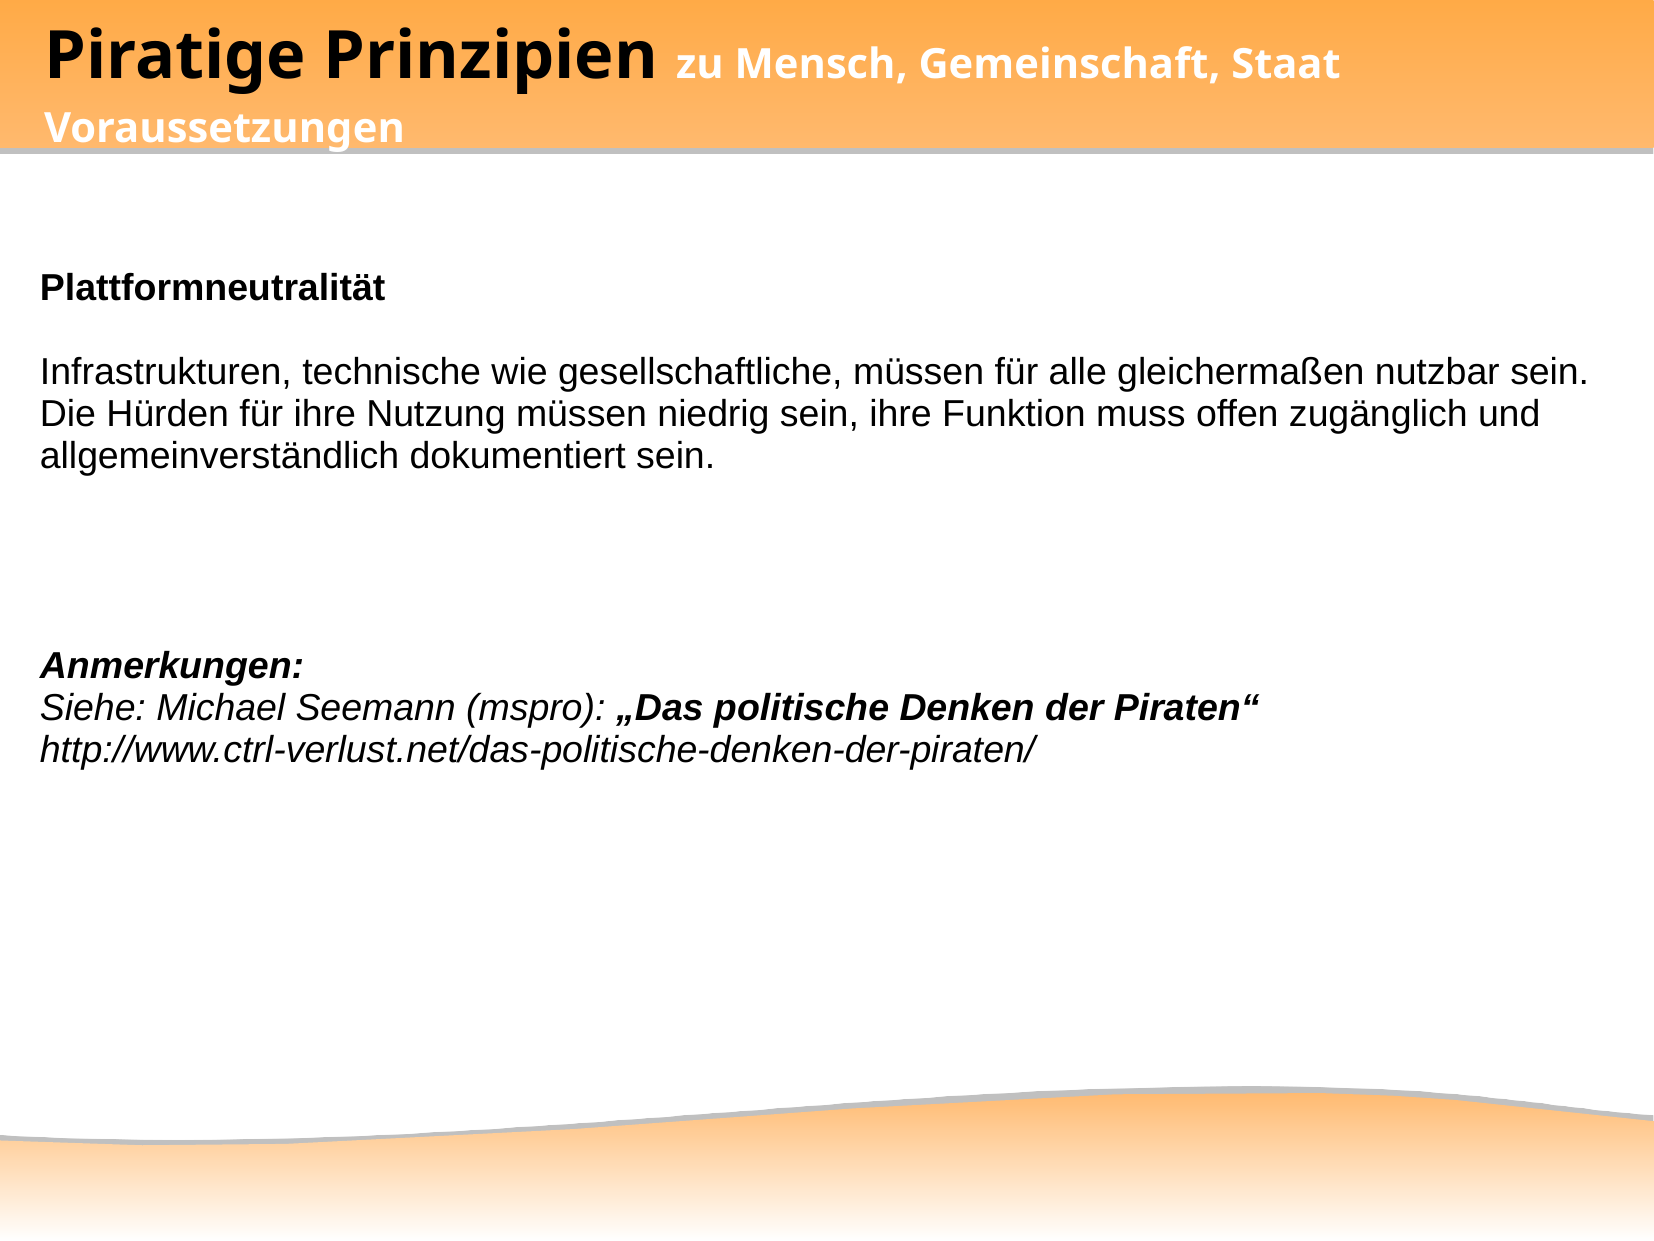

Piratige Prinzipien zu Mensch, Gemeinschaft, Staat
Voraussetzungen
Plattformneutralität
Infrastrukturen, technische wie gesellschaftliche, müssen für alle gleichermaßen nutzbar sein. Die Hürden für ihre Nutzung müssen niedrig sein, ihre Funktion muss offen zugänglich und allgemeinverständlich dokumentiert sein.
Anmerkungen:
Siehe: Michael Seemann (mspro): „Das politische Denken der Piraten“
http://www.ctrl-verlust.net/das-politische-denken-der-piraten/